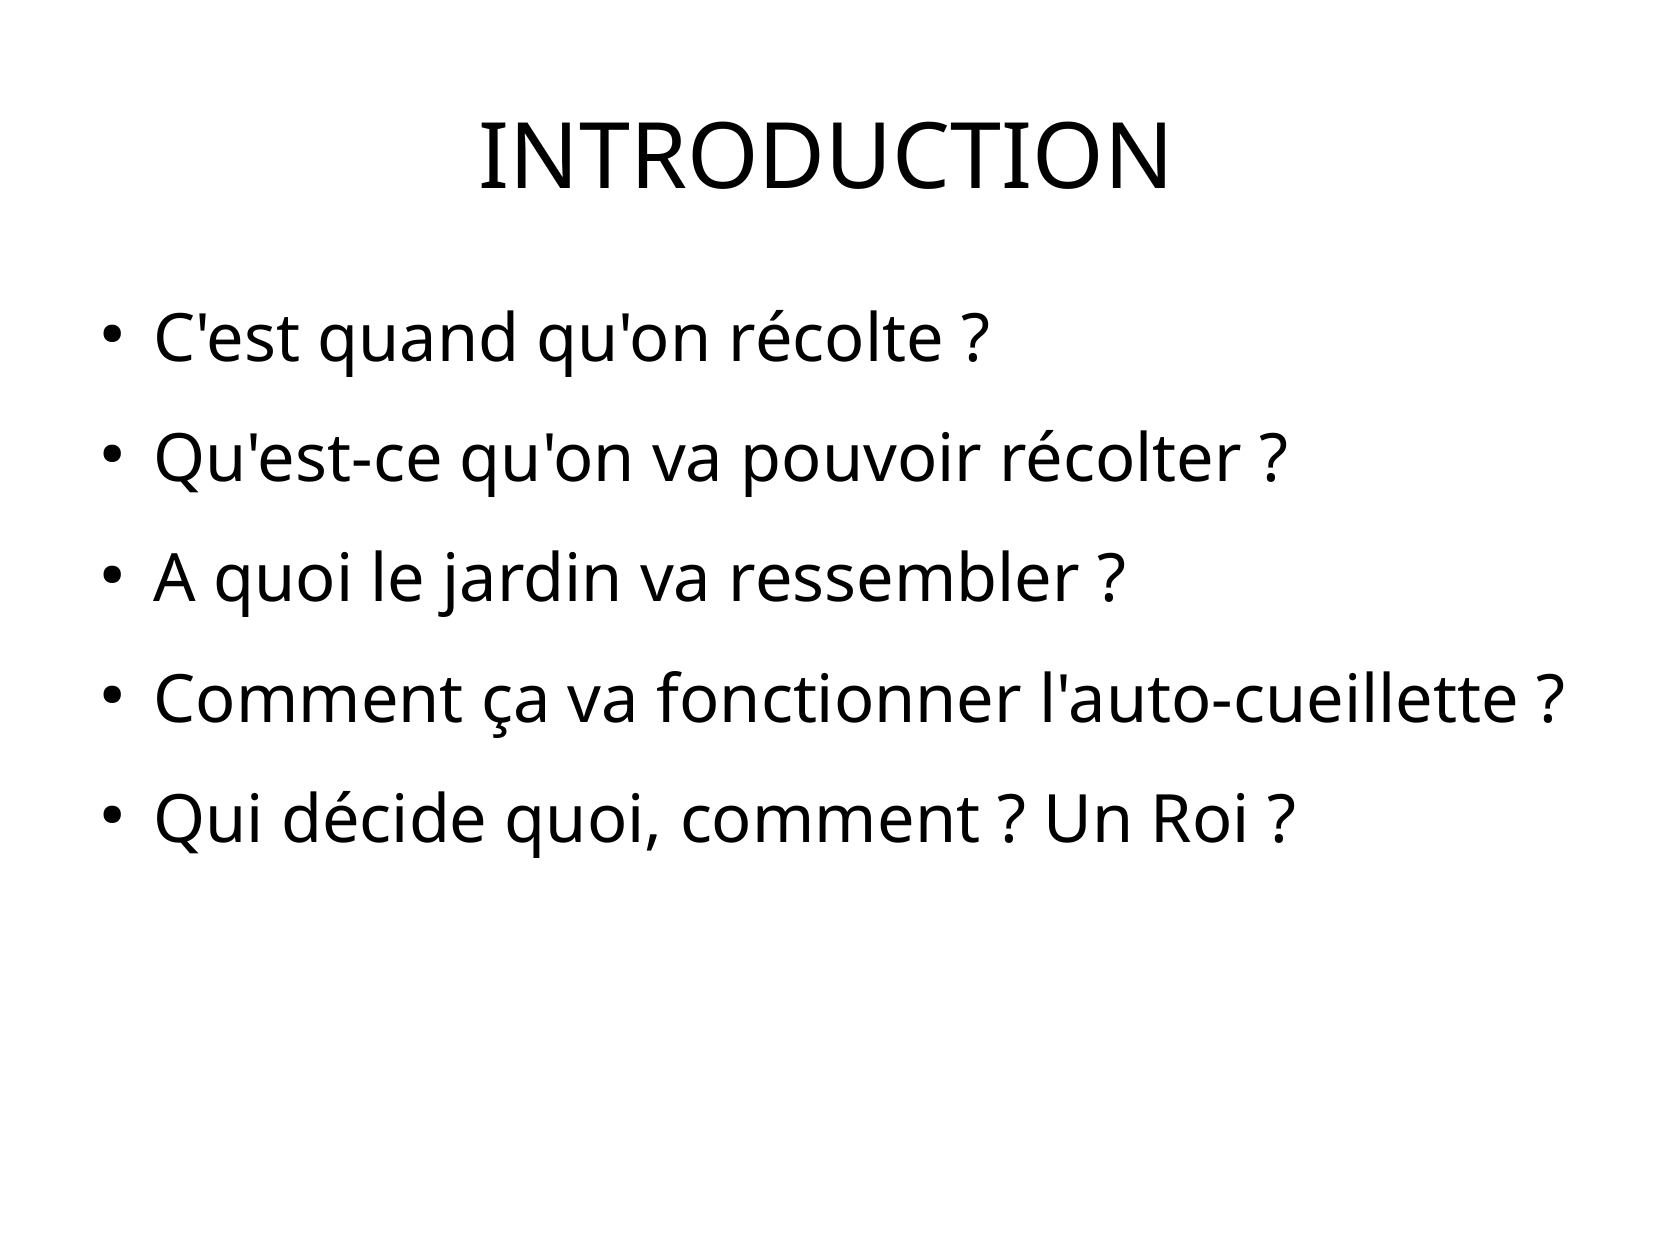

# INTRODUCTION
C'est quand qu'on récolte ?
Qu'est-ce qu'on va pouvoir récolter ?
A quoi le jardin va ressembler ?
Comment ça va fonctionner l'auto-cueillette ?
Qui décide quoi, comment ? Un Roi ?